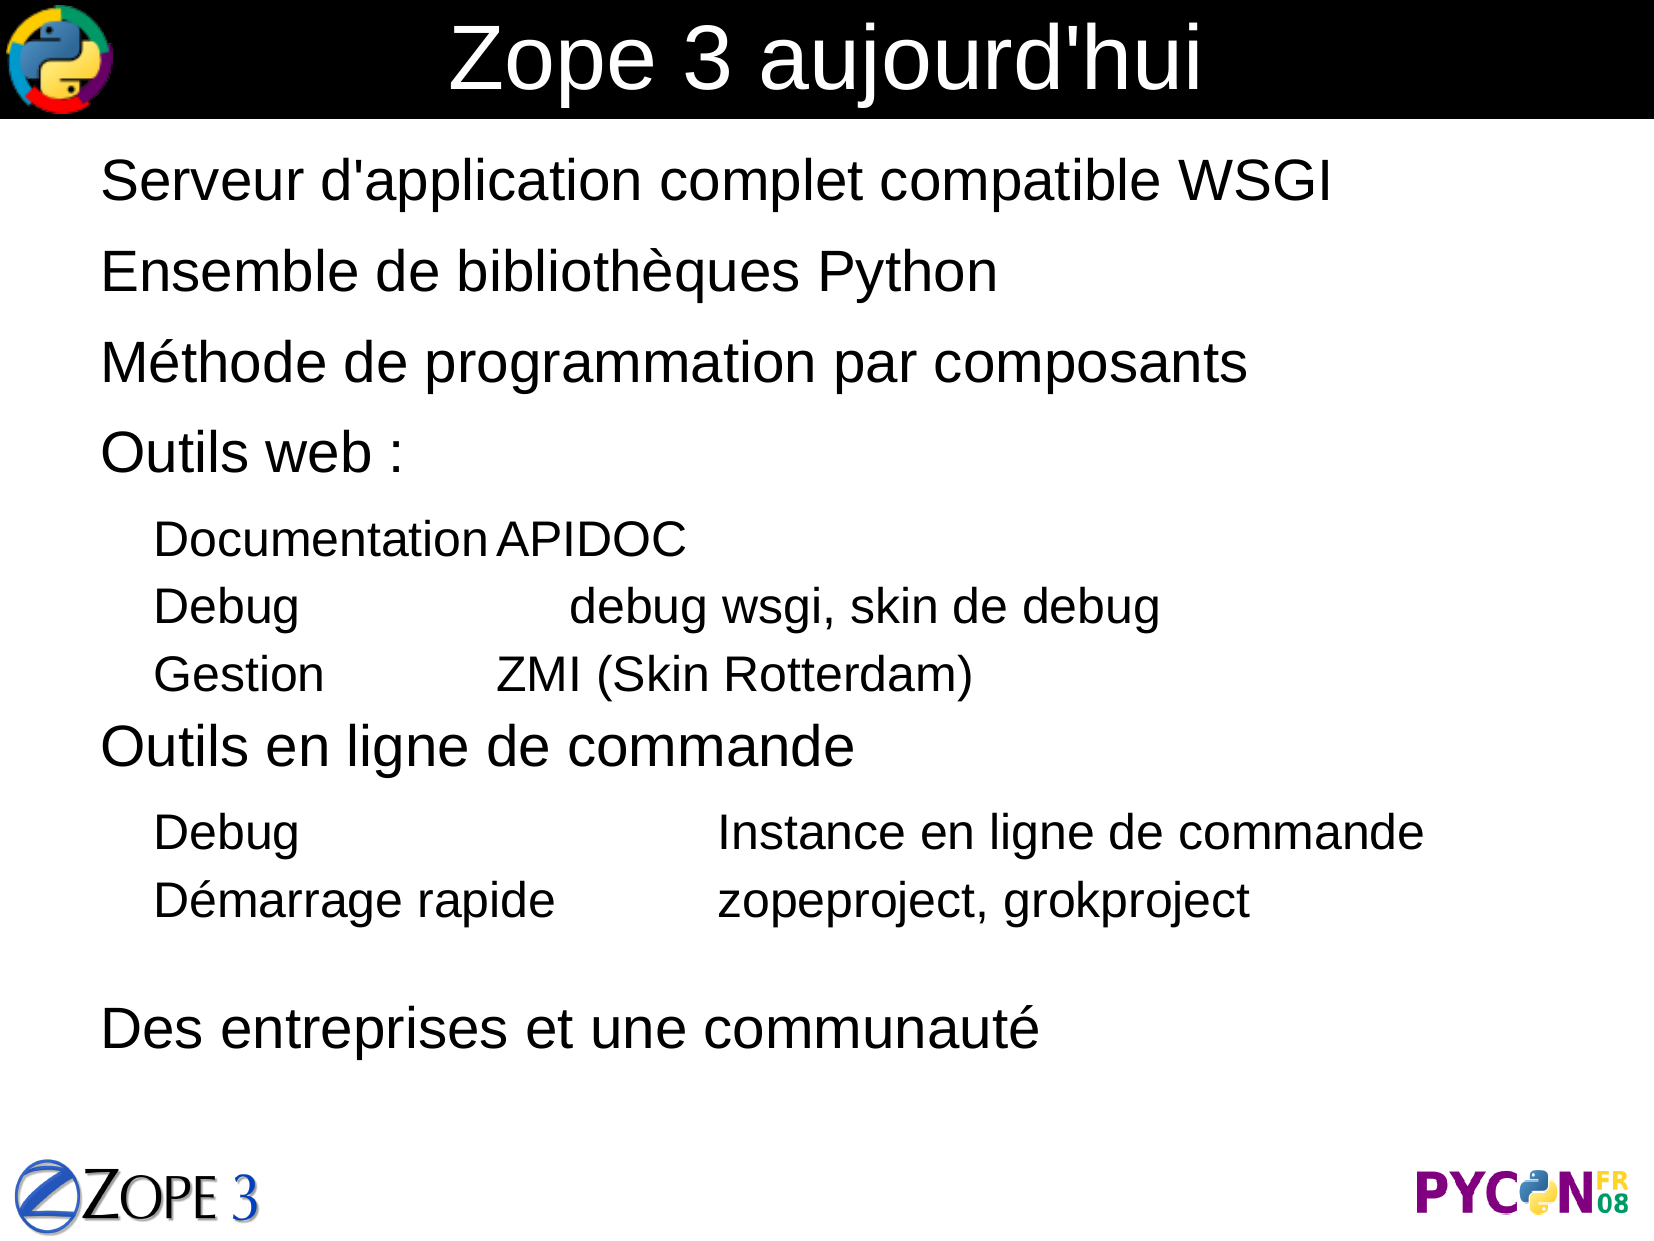

# Zope 3 aujourd'hui
Serveur d'application complet compatible WSGI
Ensemble de bibliothèques Python
Méthode de programmation par composants
Outils web :
Documentation	APIDOC
Debug				debug wsgi, skin de debug
Gestion			ZMI (Skin Rotterdam)
Outils en ligne de commande
Debug						Instance en ligne de commande
Démarrage rapide 		zopeproject, grokproject
Des entreprises et une communauté